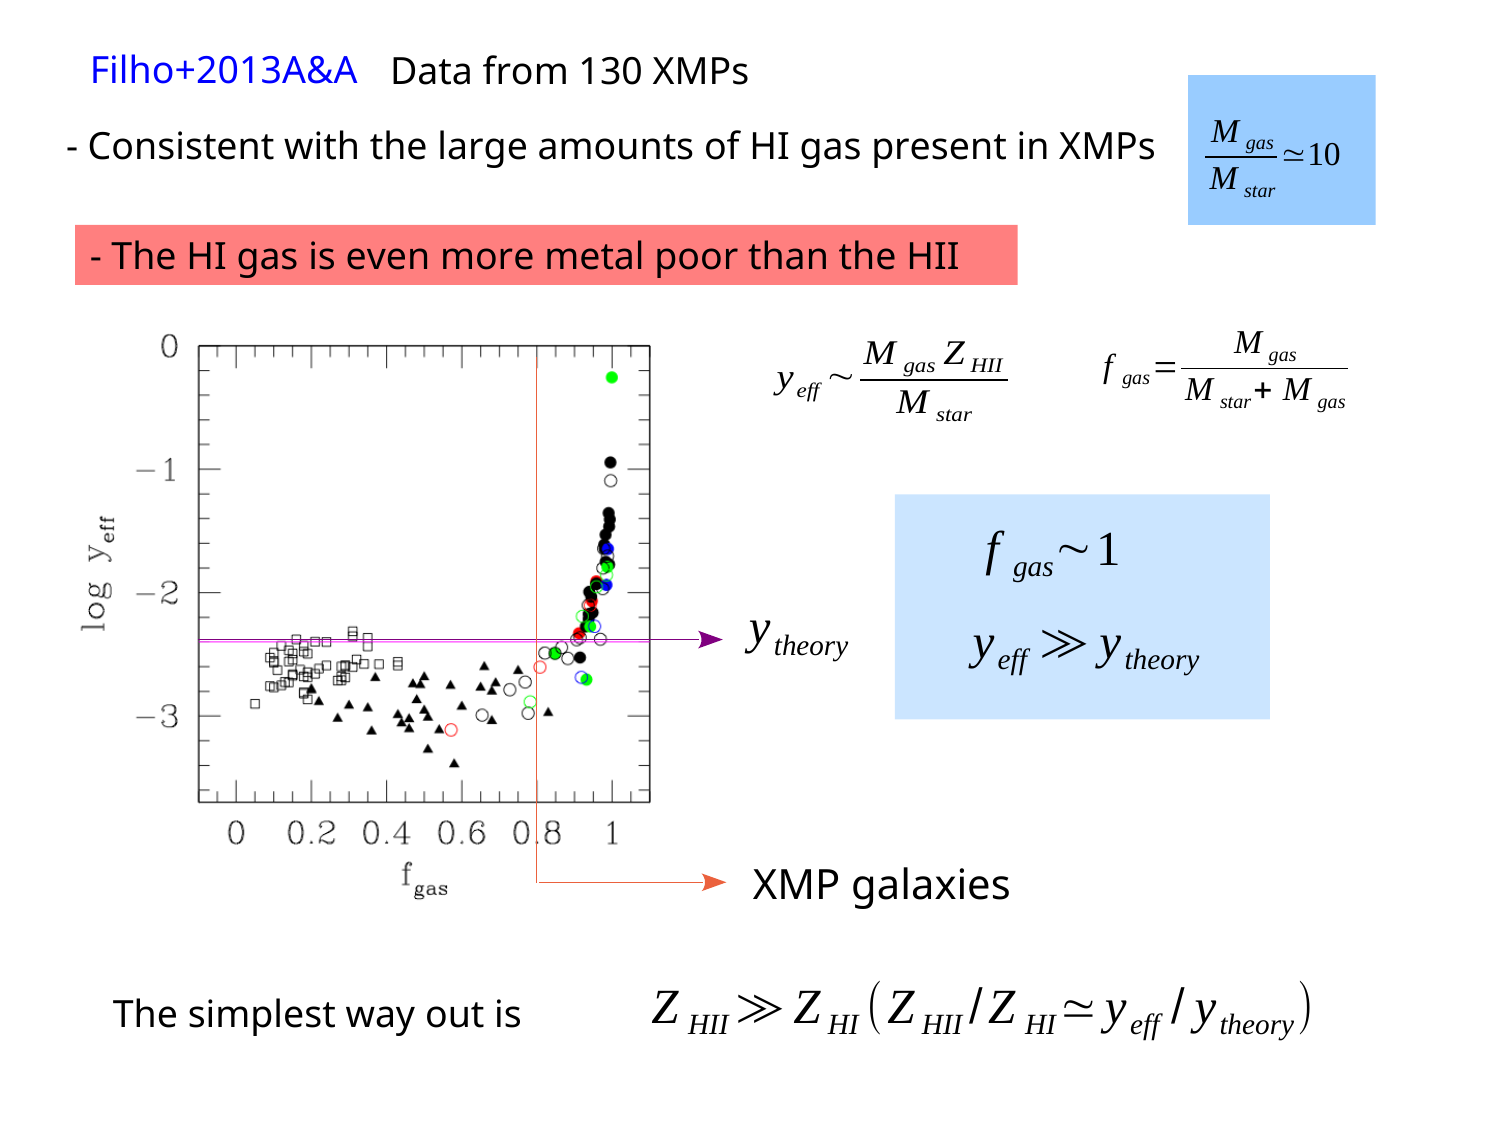

Filho+2013A&A
Data from 130 XMPs
- Consistent with the large amounts of HI gas present in XMPs
- The HI gas is even more metal poor than the HII
XMP galaxies
The simplest way out is